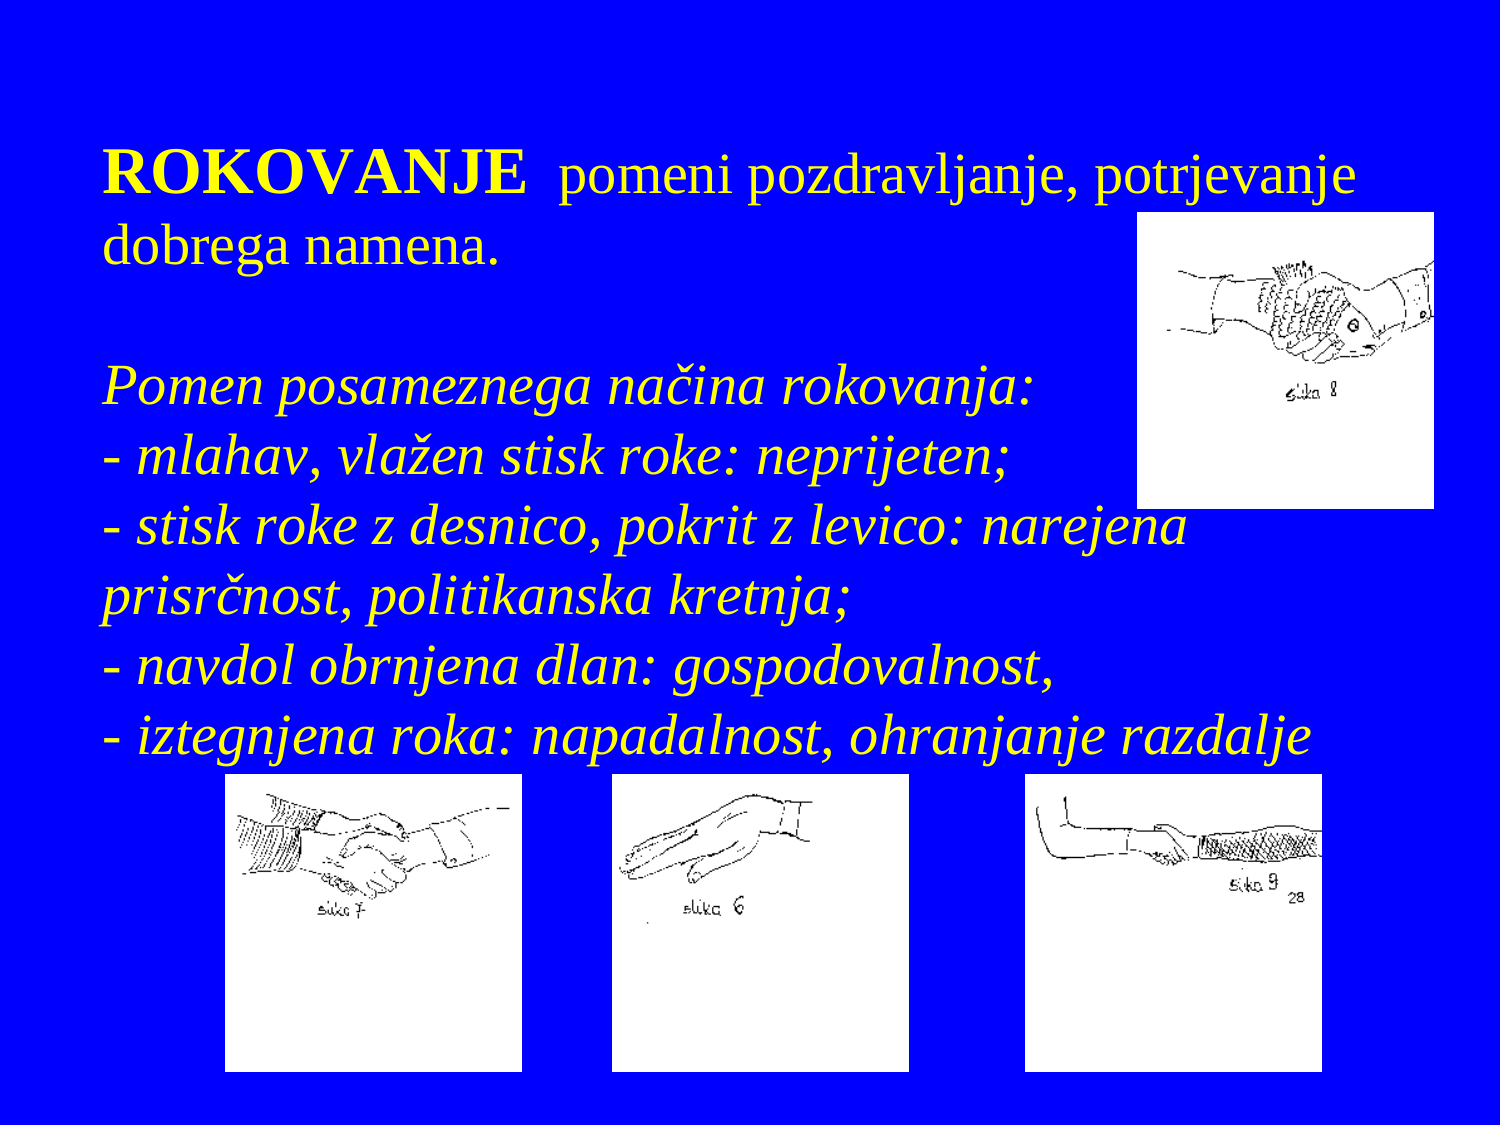

# ROKOVANJE pomeni pozdravljanje, potrjevanje dobrega namena. Pomen posameznega načina rokovanja: - mlahav, vlažen stisk roke: neprijeten; - stisk roke z desnico, pokrit z levico: narejena prisrčnost, politikanska kretnja; - navdol obrnjena dlan: gospodovalnost, - iztegnjena roka: napadalnost, ohranjanje razdalje